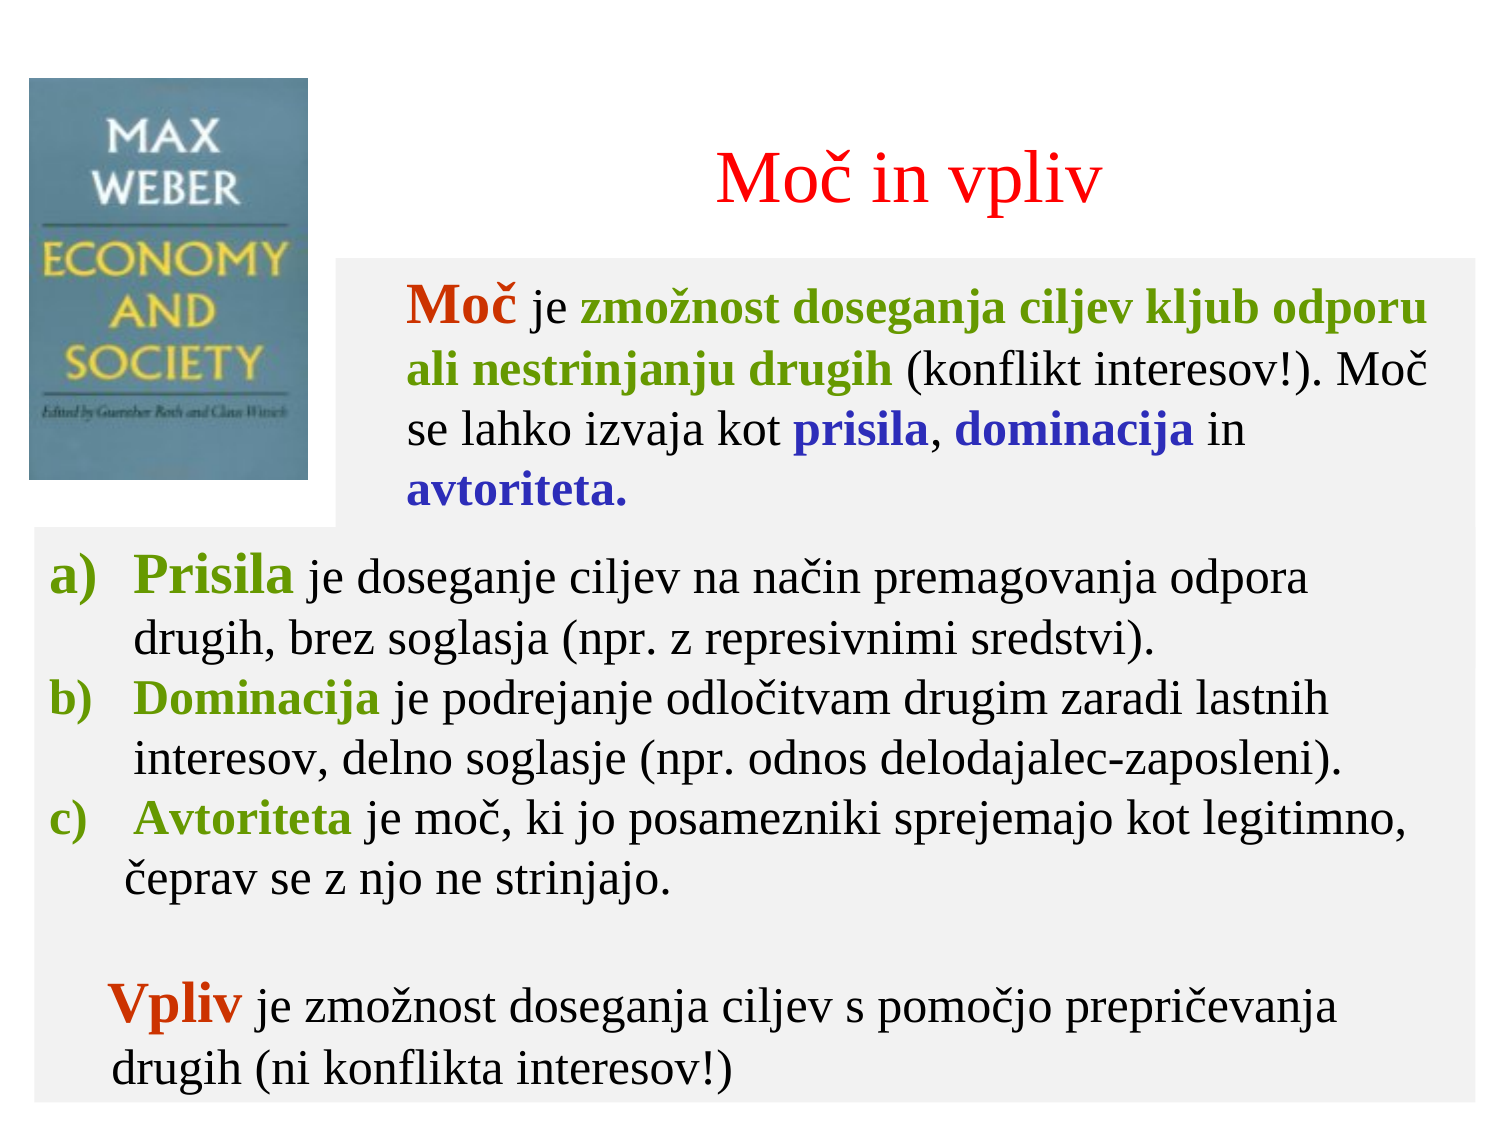

# Moč in vpliv
Moč je zmožnost doseganja ciljev kljub odporu ali nestrinjanju drugih (konflikt interesov!). Moč se lahko izvaja kot prisila, dominacija in avtoriteta.
Prisila je doseganje ciljev na način premagovanja odpora drugih, brez soglasja (npr. z represivnimi sredstvi).
Dominacija je podrejanje odločitvam drugim zaradi lastnih interesov, delno soglasje (npr. odnos delodajalec-zaposleni).
Avtoriteta je moč, ki jo posamezniki sprejemajo kot legitimno,
 čeprav se z njo ne strinjajo.
 Vpliv je zmožnost doseganja ciljev s pomočjo prepričevanja
 drugih (ni konflikta interesov!)